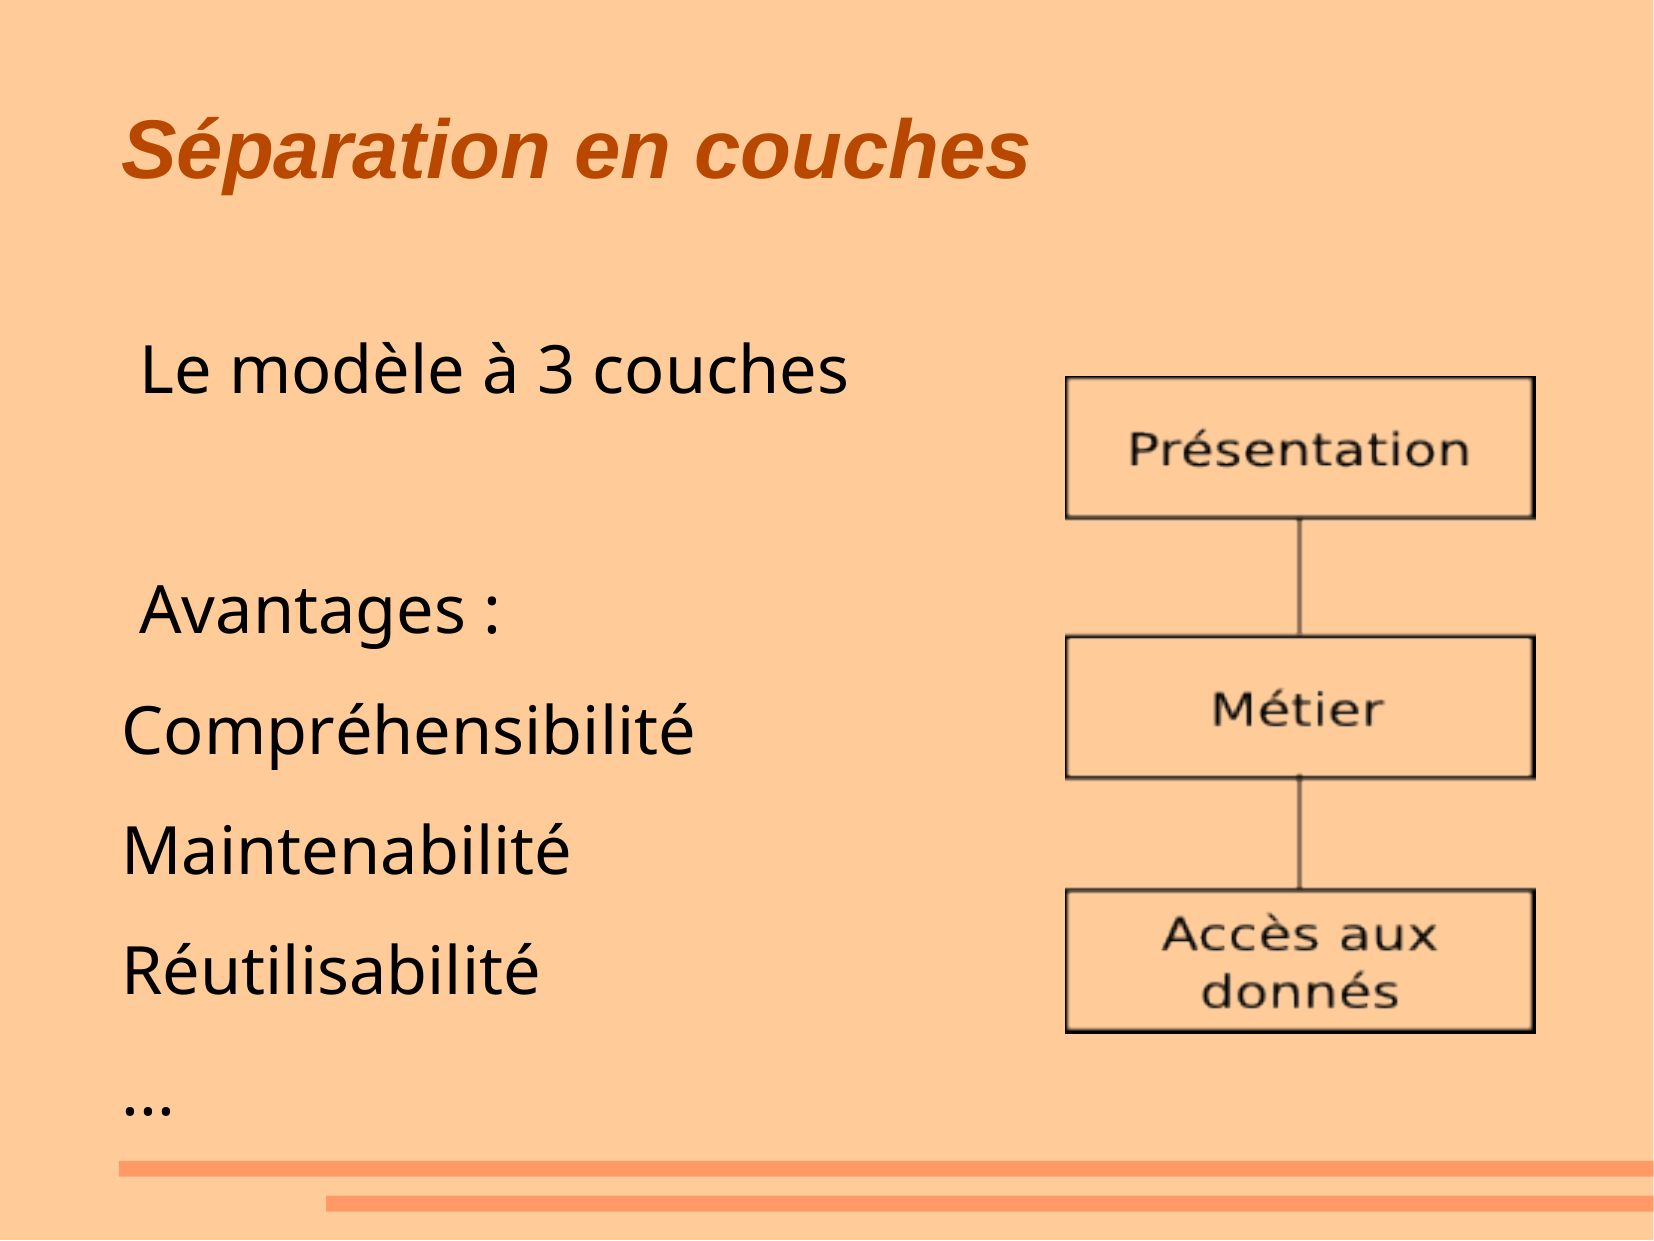

# Séparation en couches
Le modèle à 3 couches
Avantages :
Compréhensibilité
Maintenabilité
Réutilisabilité
...